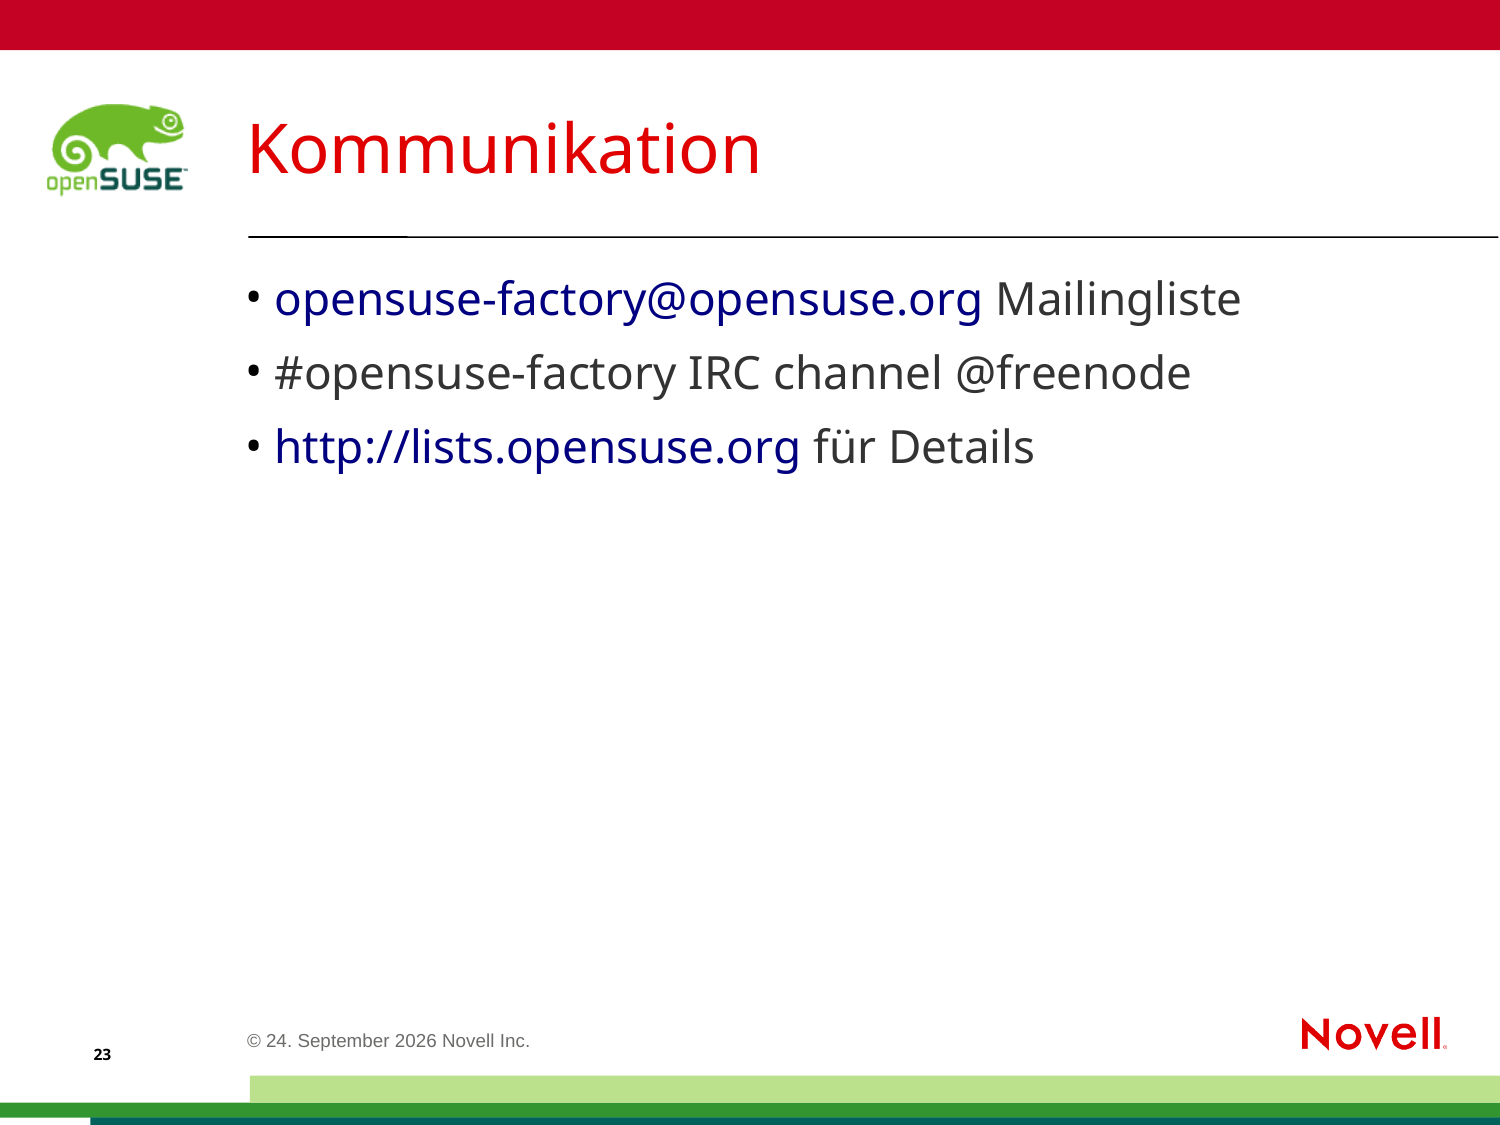

# Kommunikation
 opensuse-factory@opensuse.org Mailingliste
 #opensuse-factory IRC channel @freenode
 http://lists.opensuse.org für Details